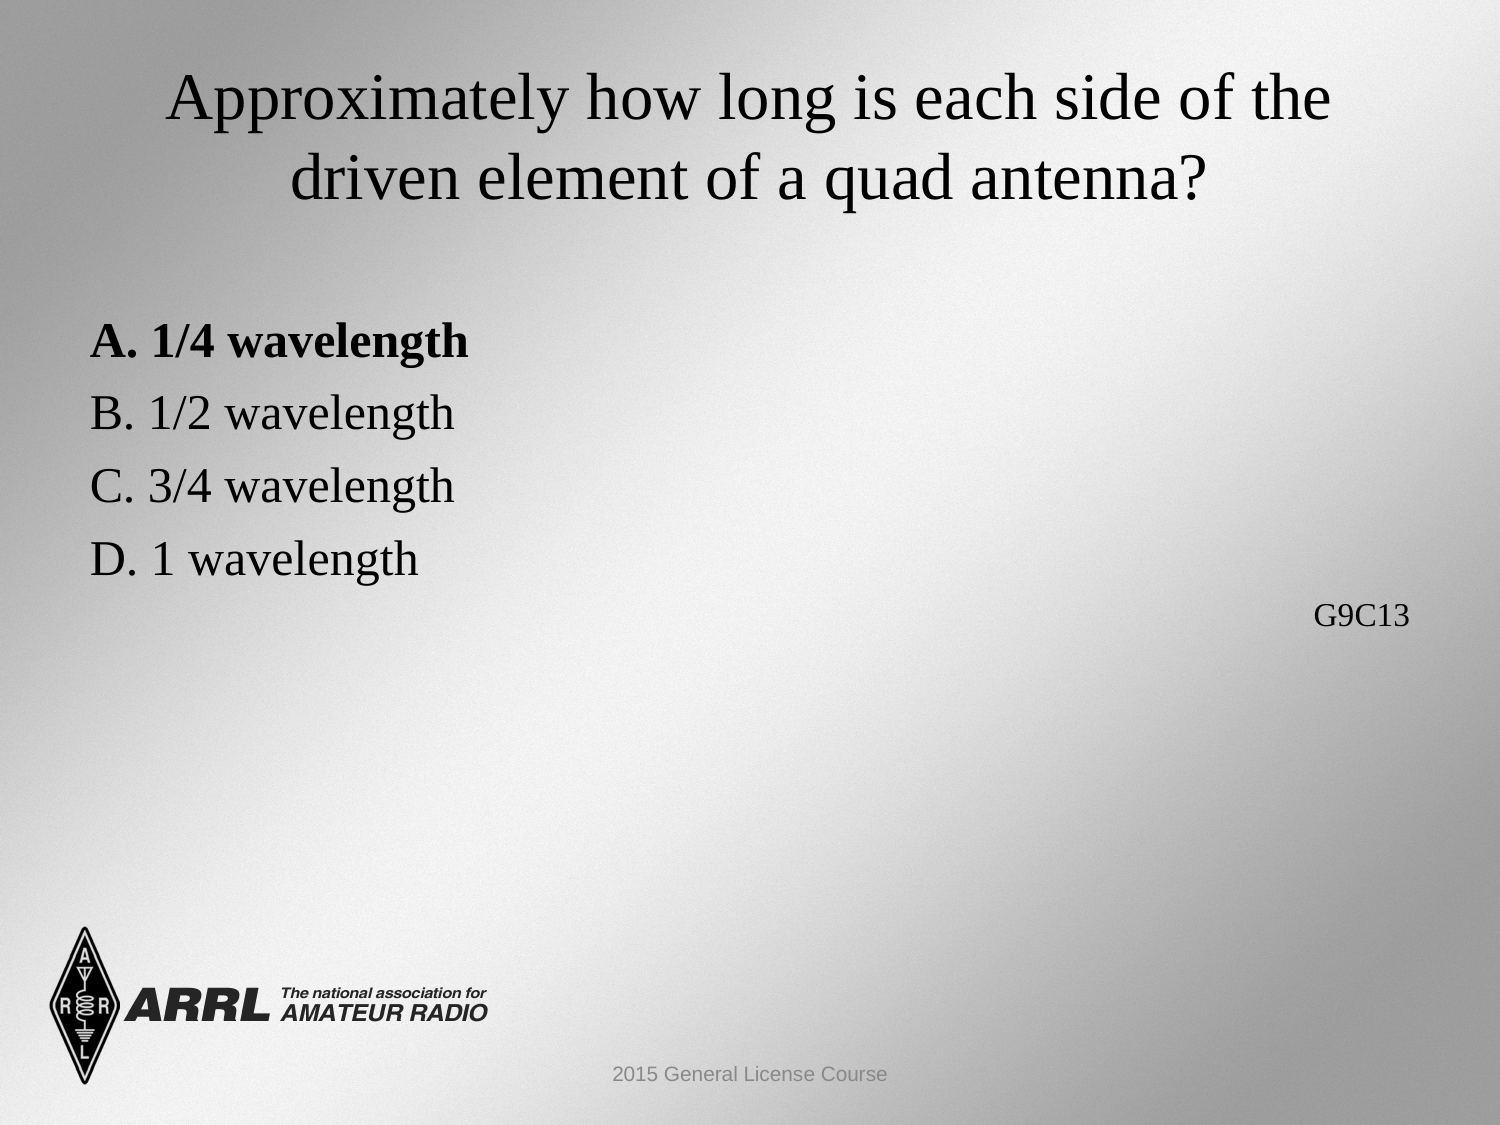

# Approximately how long is each side of the driven element of a quad antenna?
A. 1/4 wavelength
B. 1/2 wavelength
C. 3/4 wavelength
D. 1 wavelength
 G9C13
2015 General License Course